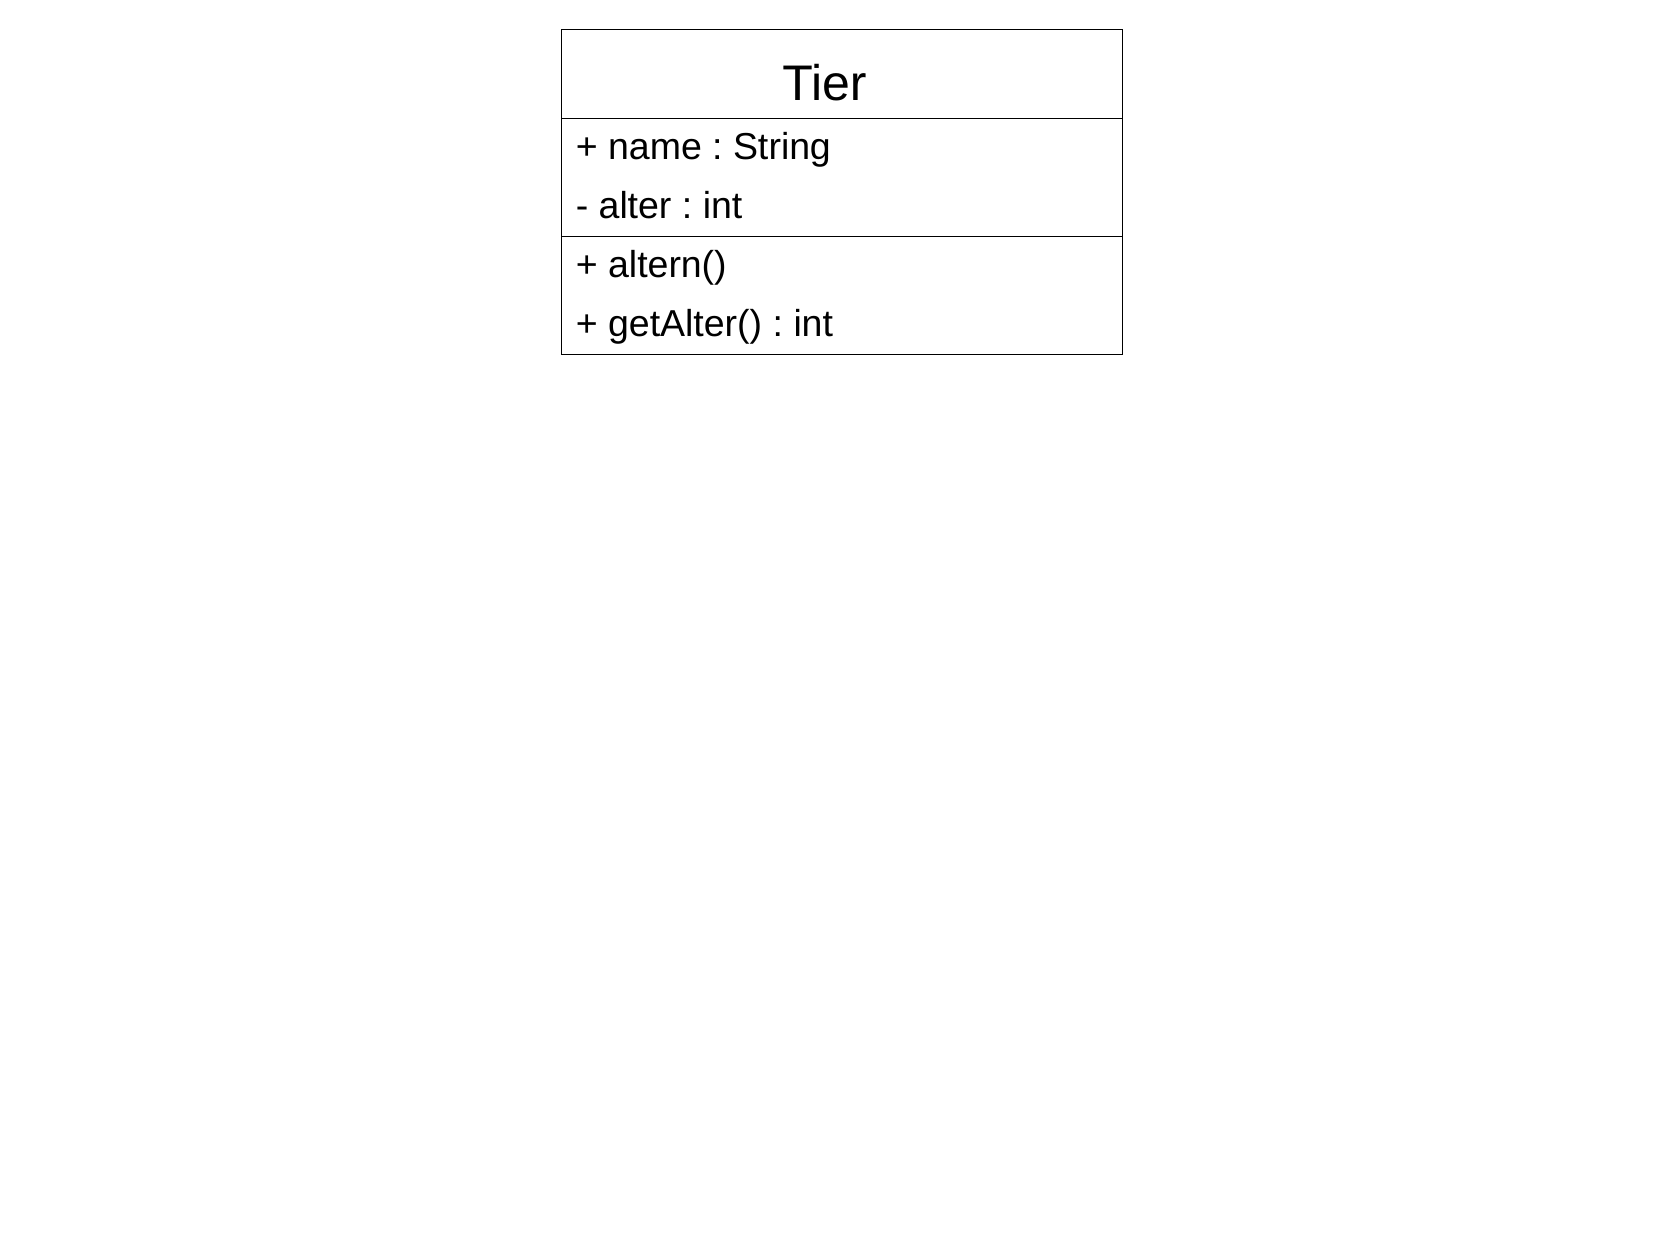

Tier
+ name : String
- alter : int
+ altern()
+ getAlter() : int